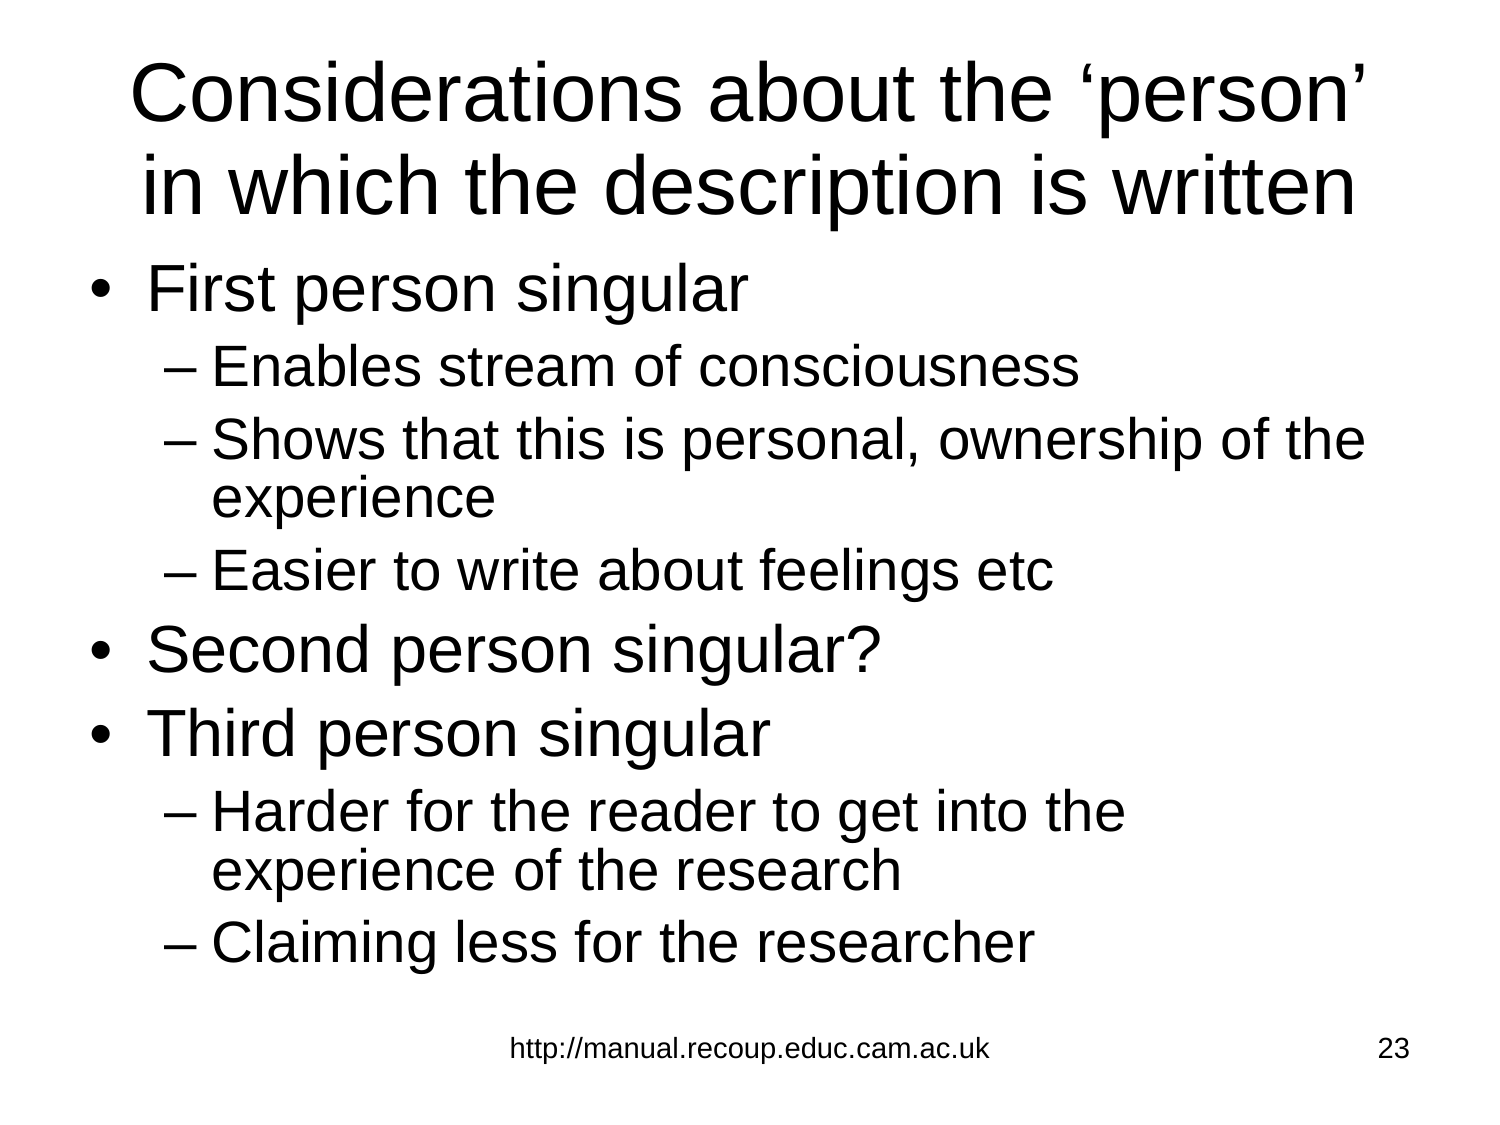

# Considerations about the ‘person’ in which the description is written
First person singular
Enables stream of consciousness
Shows that this is personal, ownership of the experience
Easier to write about feelings etc
Second person singular?
Third person singular
Harder for the reader to get into the experience of the research
Claiming less for the researcher
http://manual.recoup.educ.cam.ac.uk
23